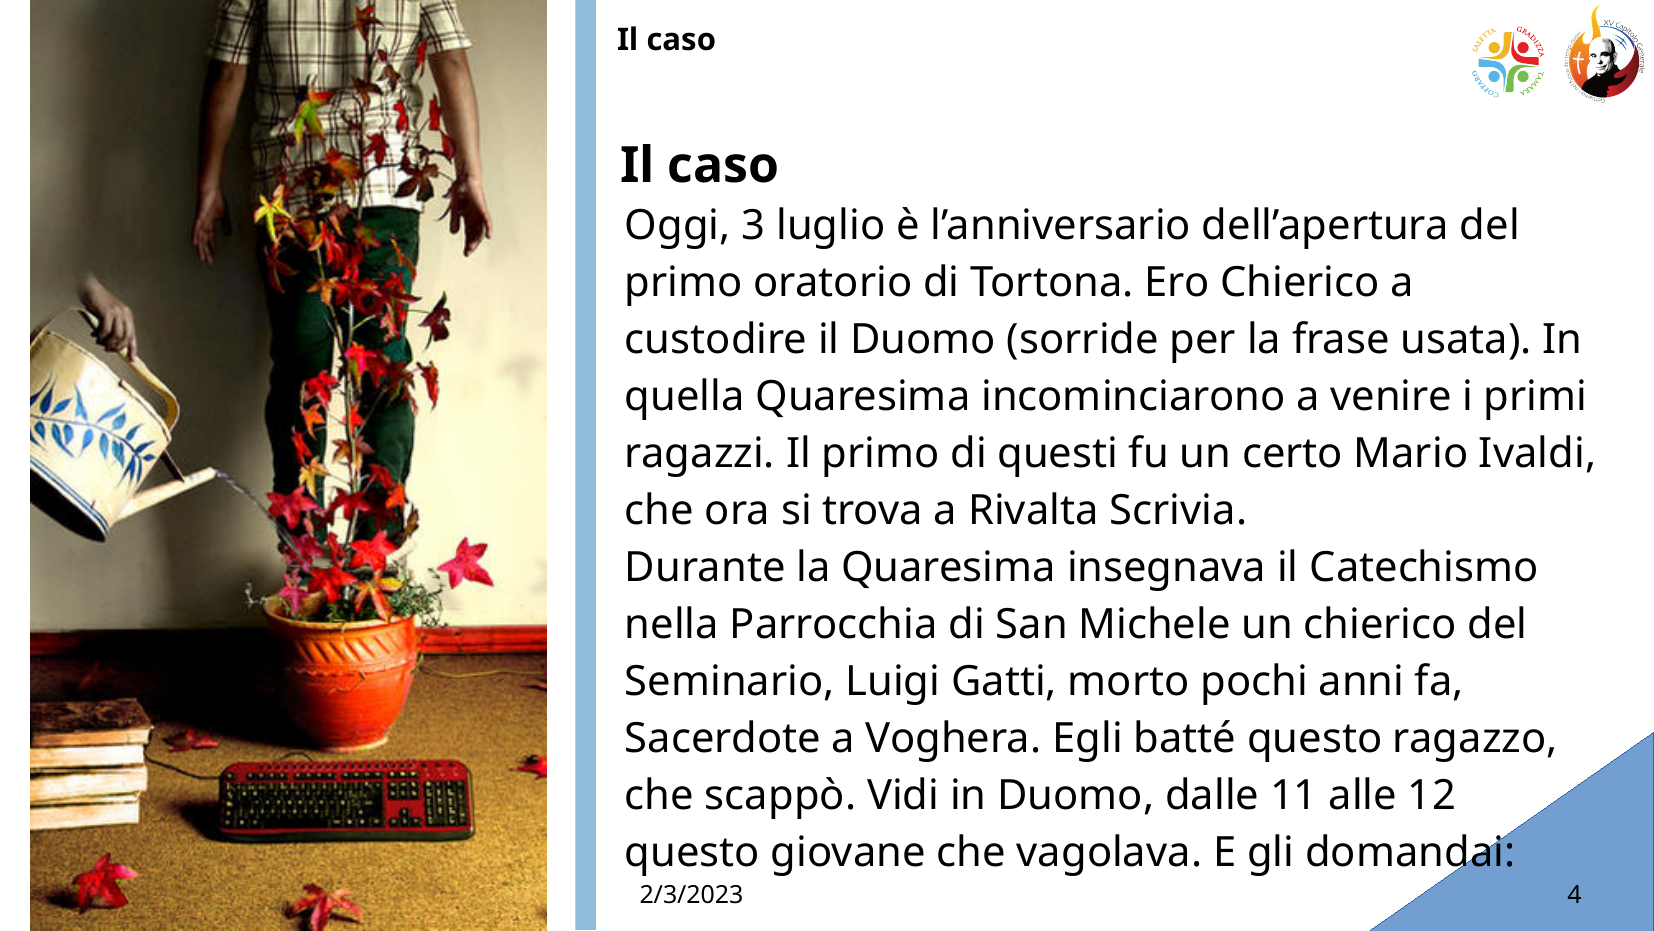

Il caso
Il caso
# Oggi, 3 luglio è l’anniversario dell’apertura del primo oratorio di Tortona. Ero Chierico a custodire il Duomo (sorride per la frase usata). In quella Quaresima incominciarono a venire i primi ragazzi. Il primo di questi fu un certo Mario Ivaldi, che ora si trova a Rivalta Scrivia.
Durante la Quaresima insegnava il Catechismo nella Parrocchia di San Michele un chierico del Seminario, Luigi Gatti, morto pochi anni fa, Sacerdote a Voghera. Egli batté questo ragazzo, che scappò. Vidi in Duomo, dalle 11 alle 12 questo giovane che vagolava. E gli domandai: